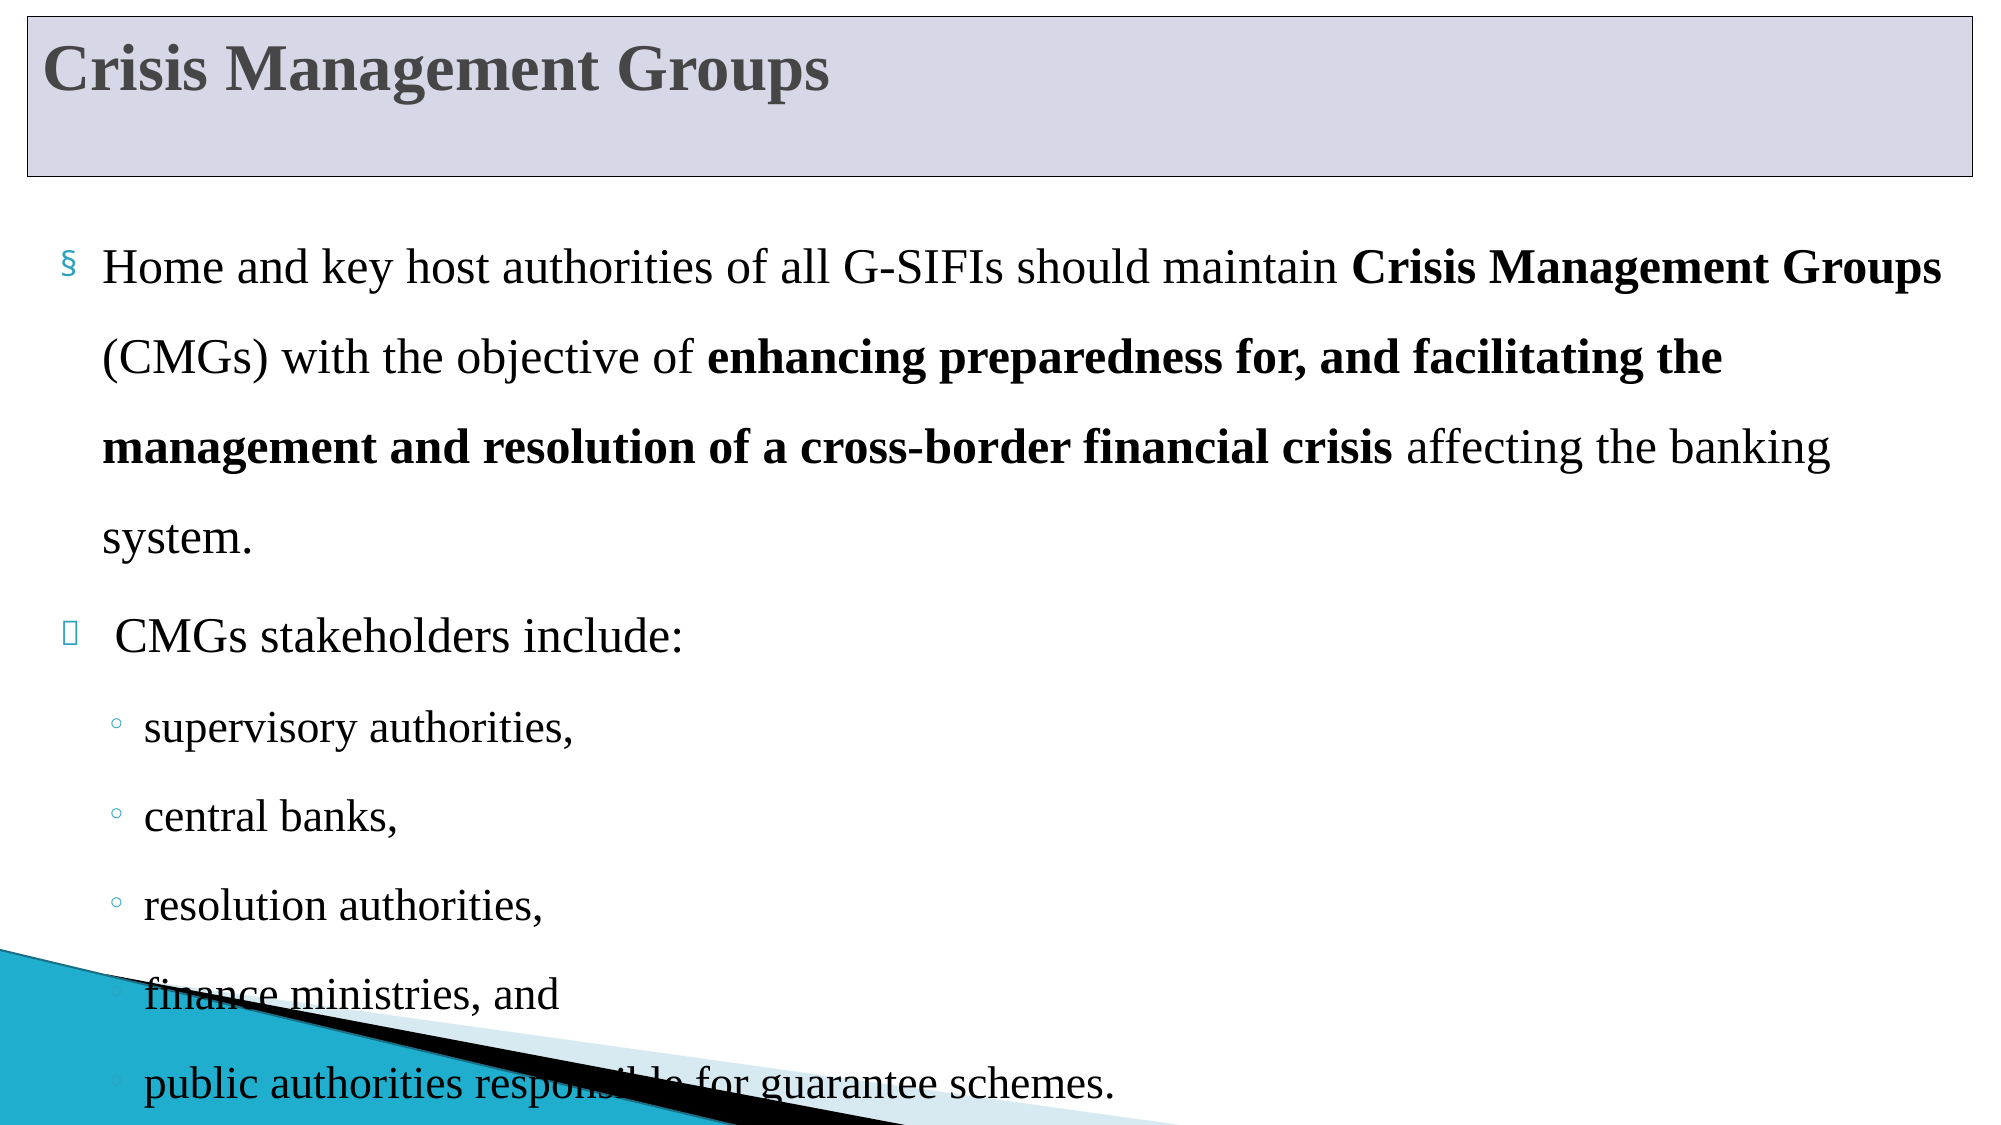

# Crisis Management Groups
Home and key host authorities of all G-SIFIs should maintain Crisis Management Groups (CMGs) with the objective of enhancing preparedness for, and facilitating the management and resolution of a cross-border financial crisis affecting the banking system.
 CMGs stakeholders include:
supervisory authorities,
central banks,
resolution authorities,
finance ministries, and
public authorities responsible for guarantee schemes.